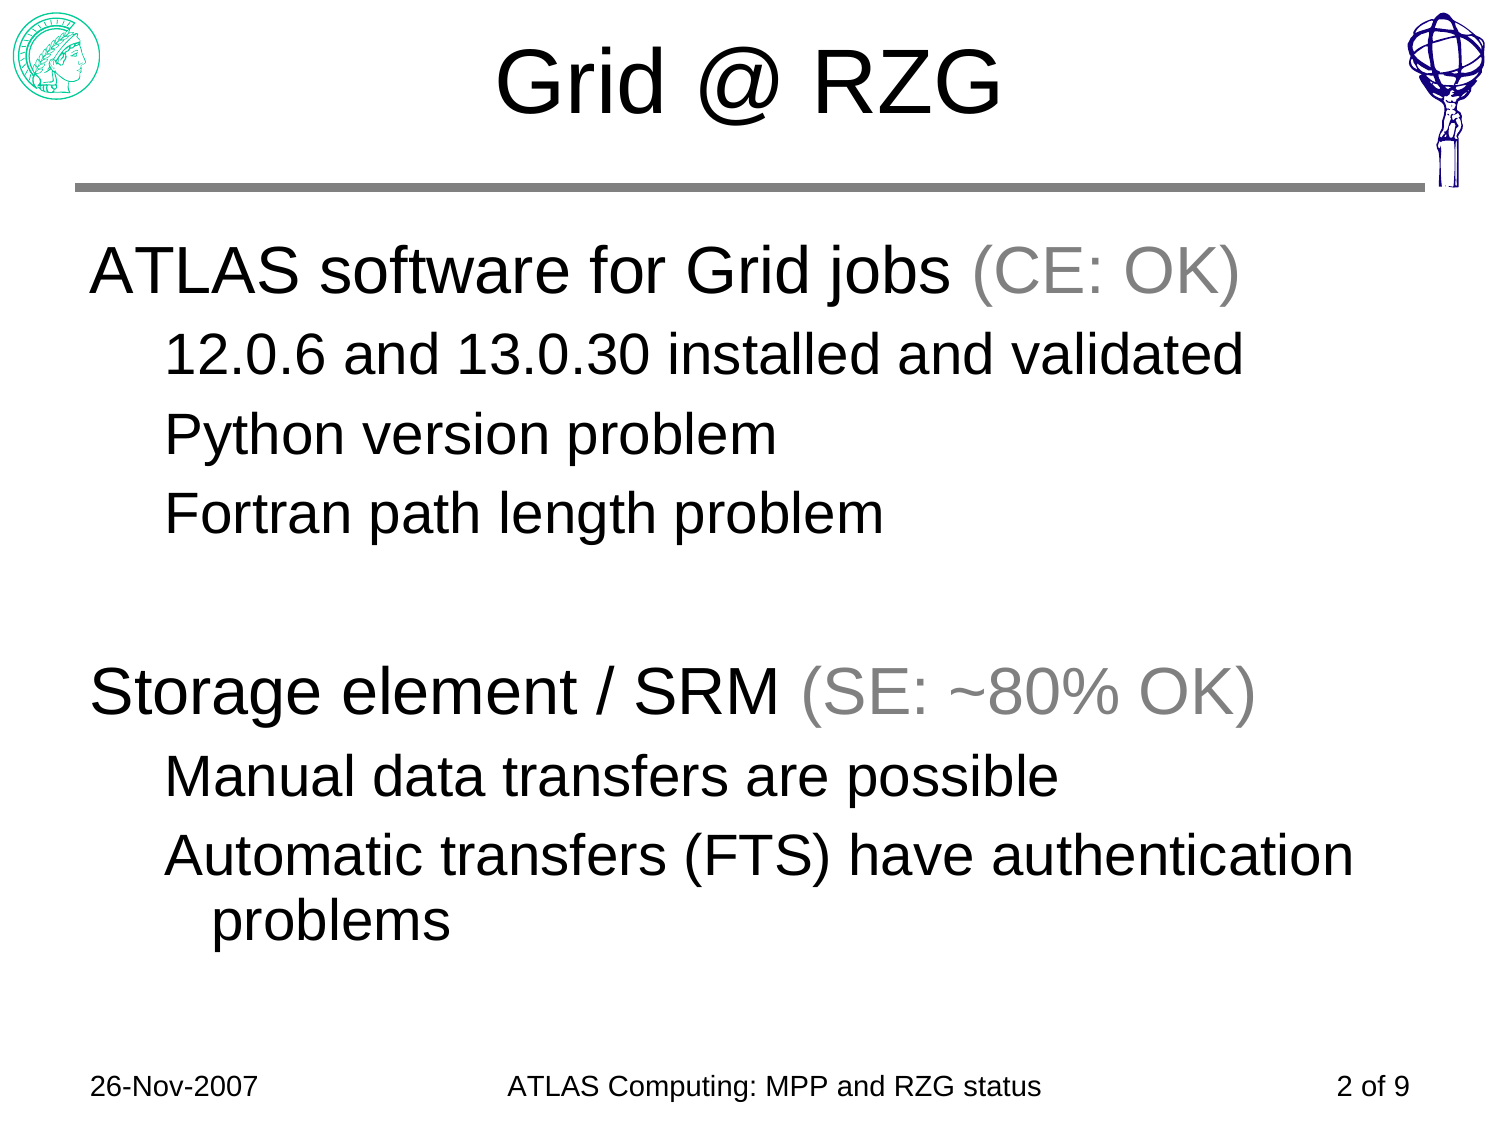

# Grid @ RZG
ATLAS software for Grid jobs (CE: OK)
12.0.6 and 13.0.30 installed and validated
Python version problem
Fortran path length problem
Storage element / SRM (SE: ~80% OK)
Manual data transfers are possible
Automatic transfers (FTS) have authentication problems
26-Nov-2007
ATLAS Computing: MPP and RZG status
2